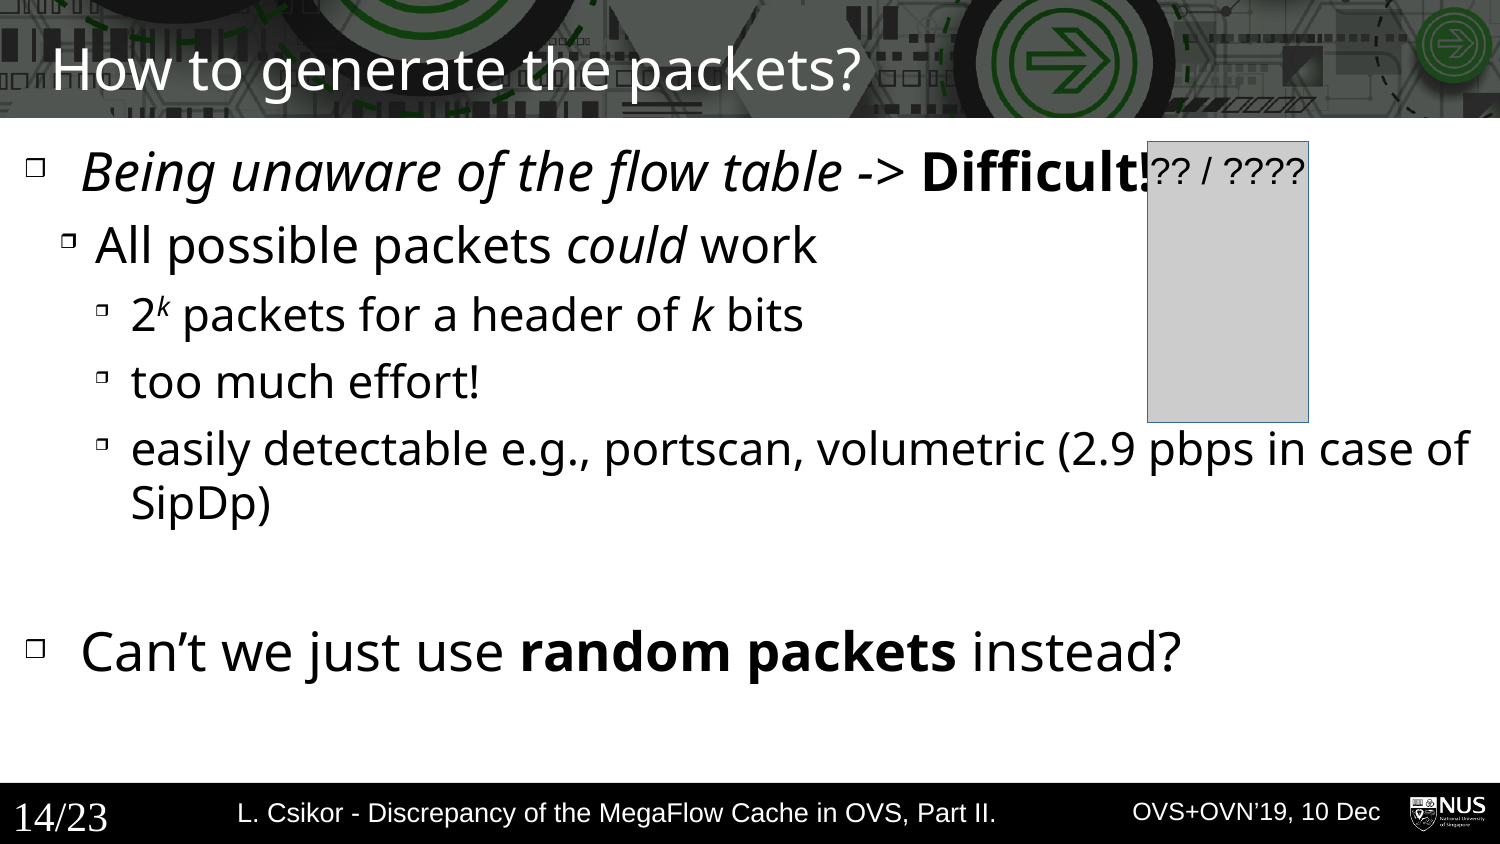

How to generate the packets?
Being unaware of the flow table -> Difficult!
All possible packets could work
2k packets for a header of k bits
too much effort!
easily detectable e.g., portscan, volumetric (2.9 pbps in case of SipDp)
Can’t we just use random packets instead?
?? / ????